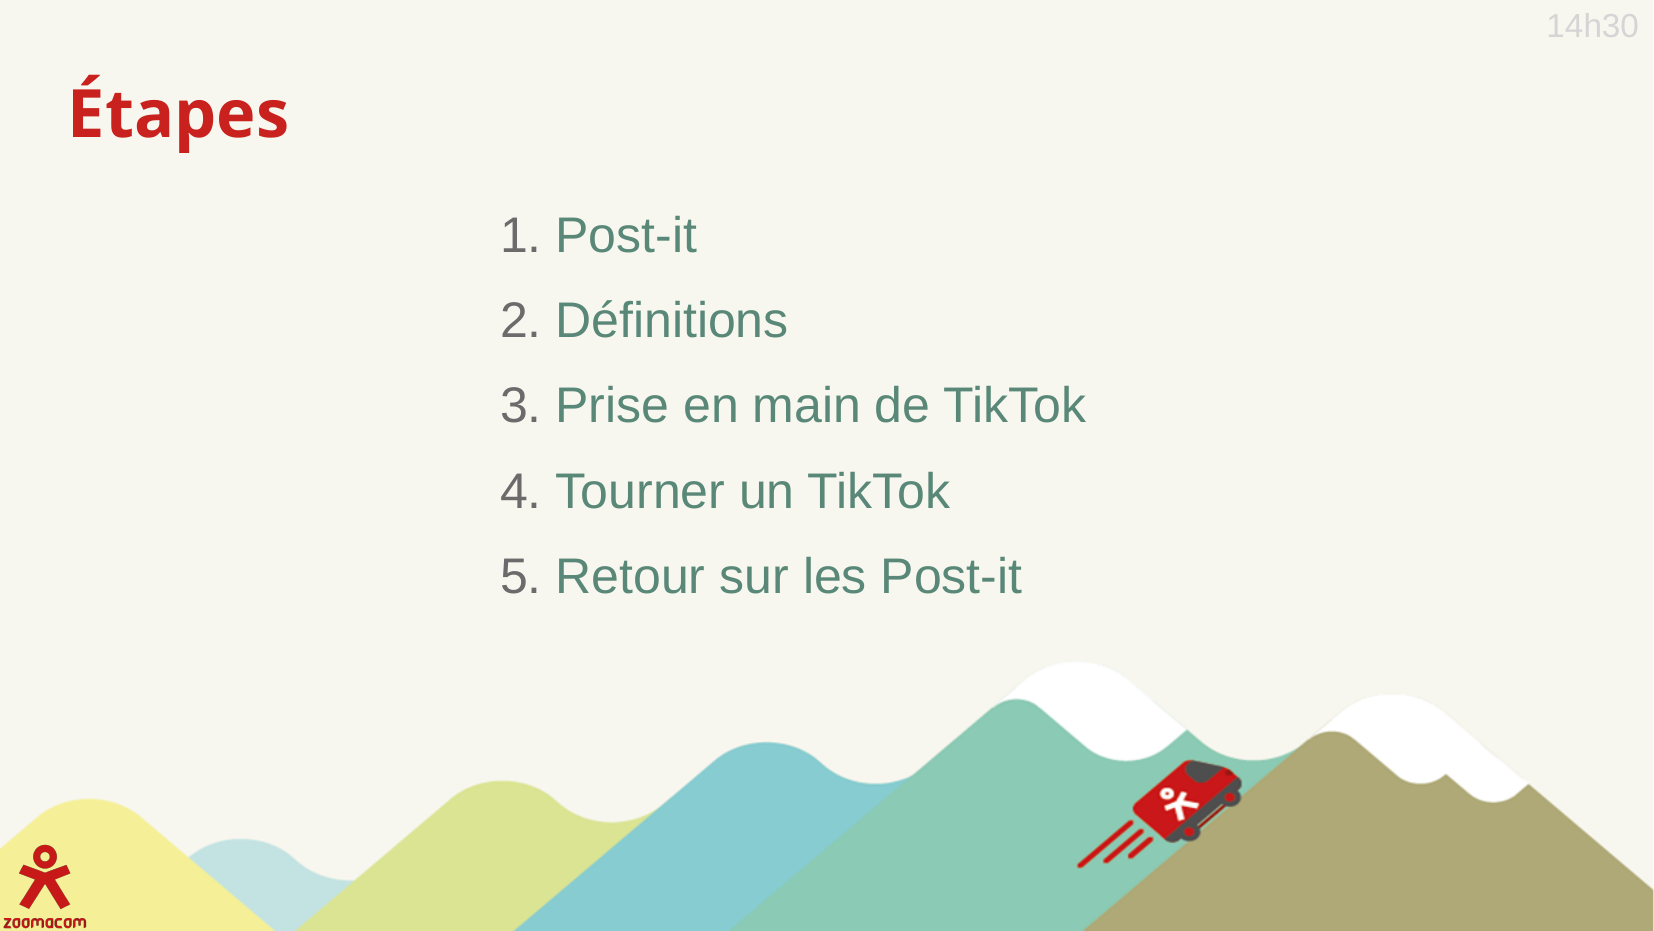

14h30
Étapes
1. Post-it
2. Définitions
3. Prise en main de TikTok
4. Tourner un TikTok
5. Retour sur les Post-it